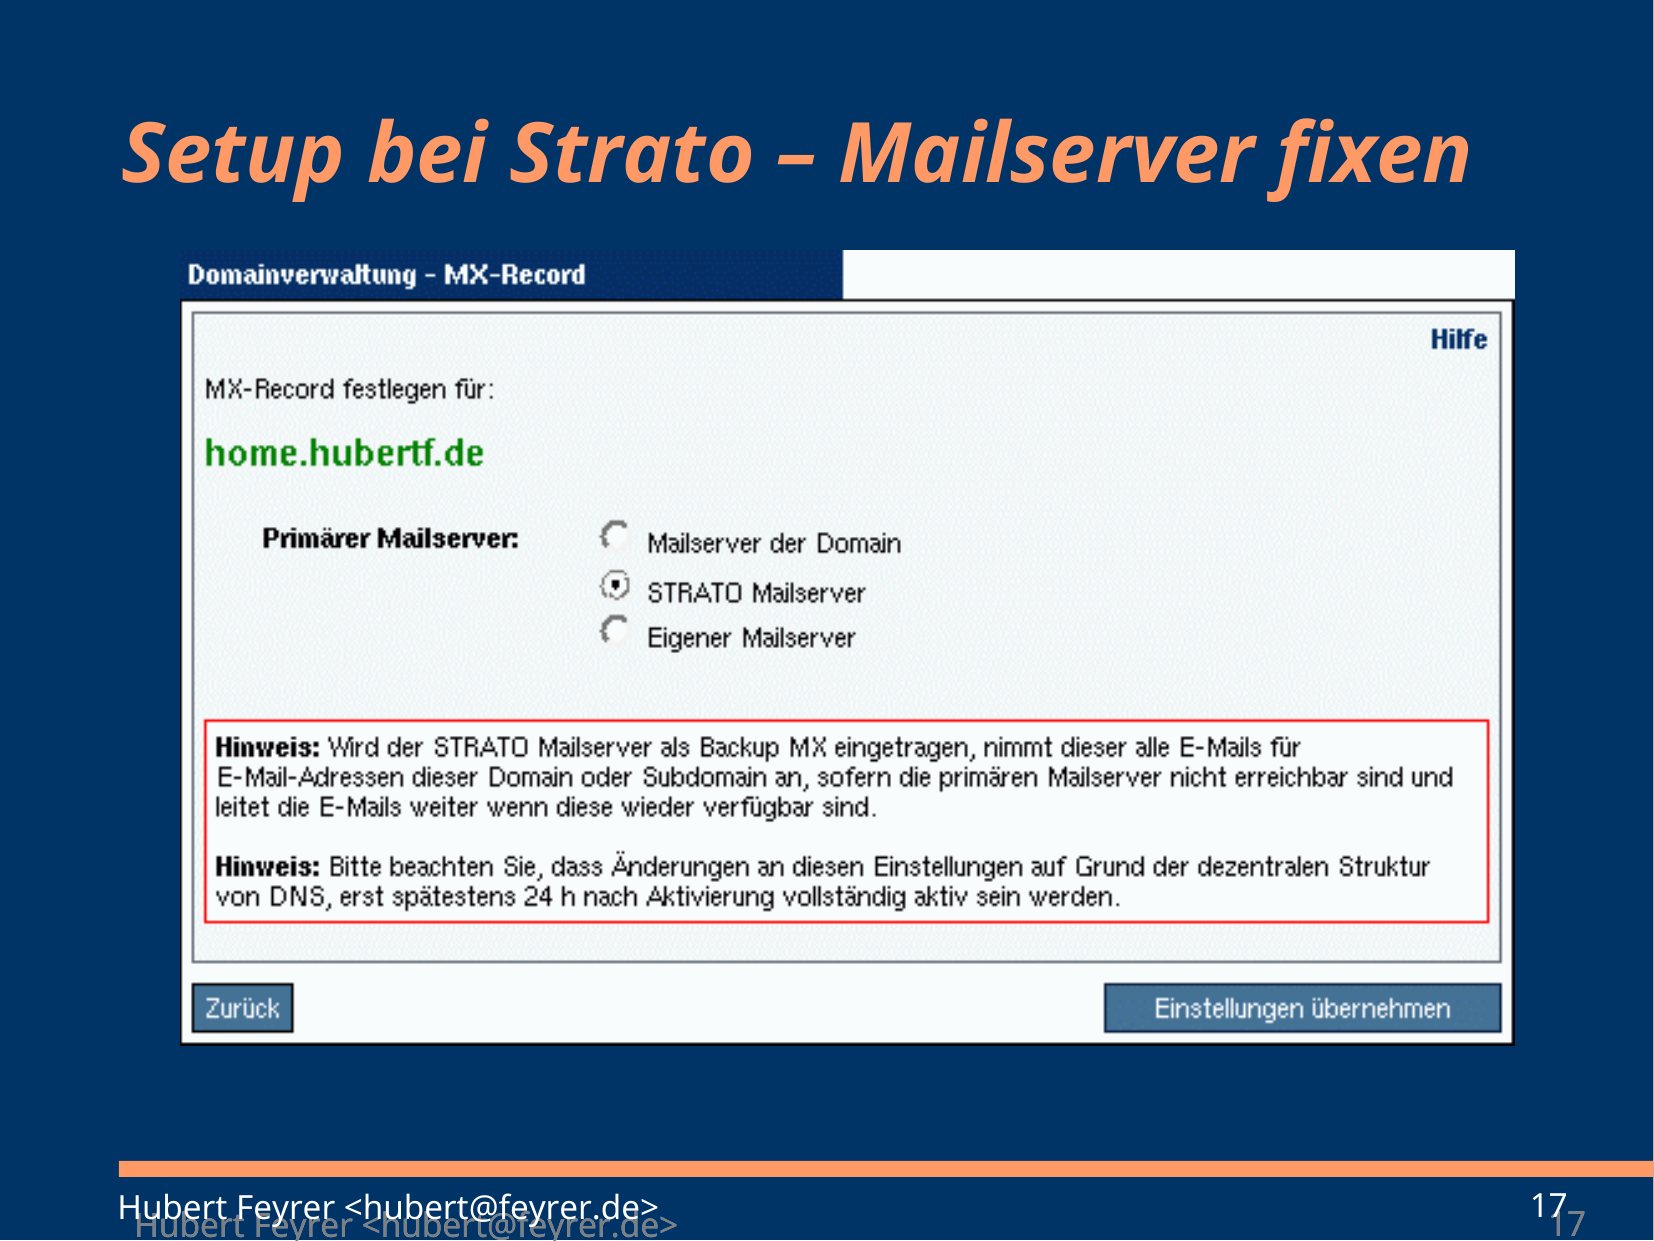

# Setup bei Strato – Mailserver fixen